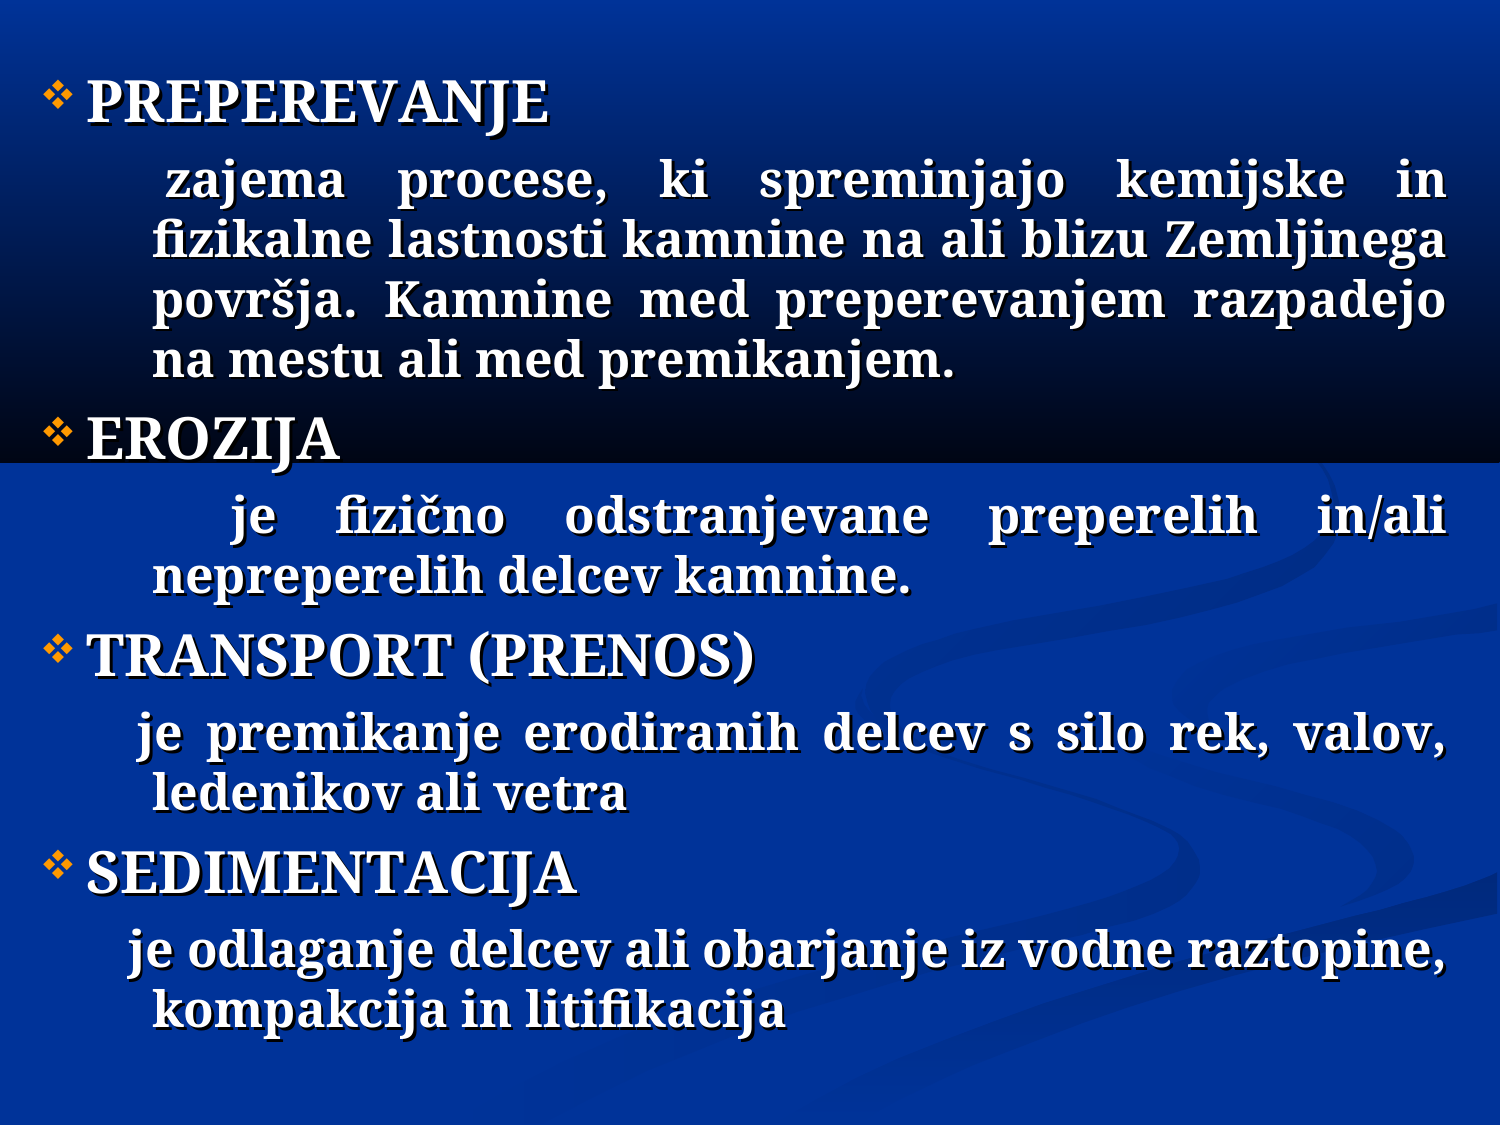

# PREPEREVANJE
 zajema procese, ki spreminjajo kemijske in fizikalne lastnosti kamnine na ali blizu Zemljinega površja. Kamnine med preperevanjem razpadejo na mestu ali med premikanjem.
EROZIJA
 je fizično odstranjevane preperelih in/ali nepreperelih delcev kamnine.
TRANSPORT (PRENOS)
 je premikanje erodiranih delcev s silo rek, valov, ledenikov ali vetra
SEDIMENTACIJA
 je odlaganje delcev ali obarjanje iz vodne raztopine, kompakcija in litifikacija